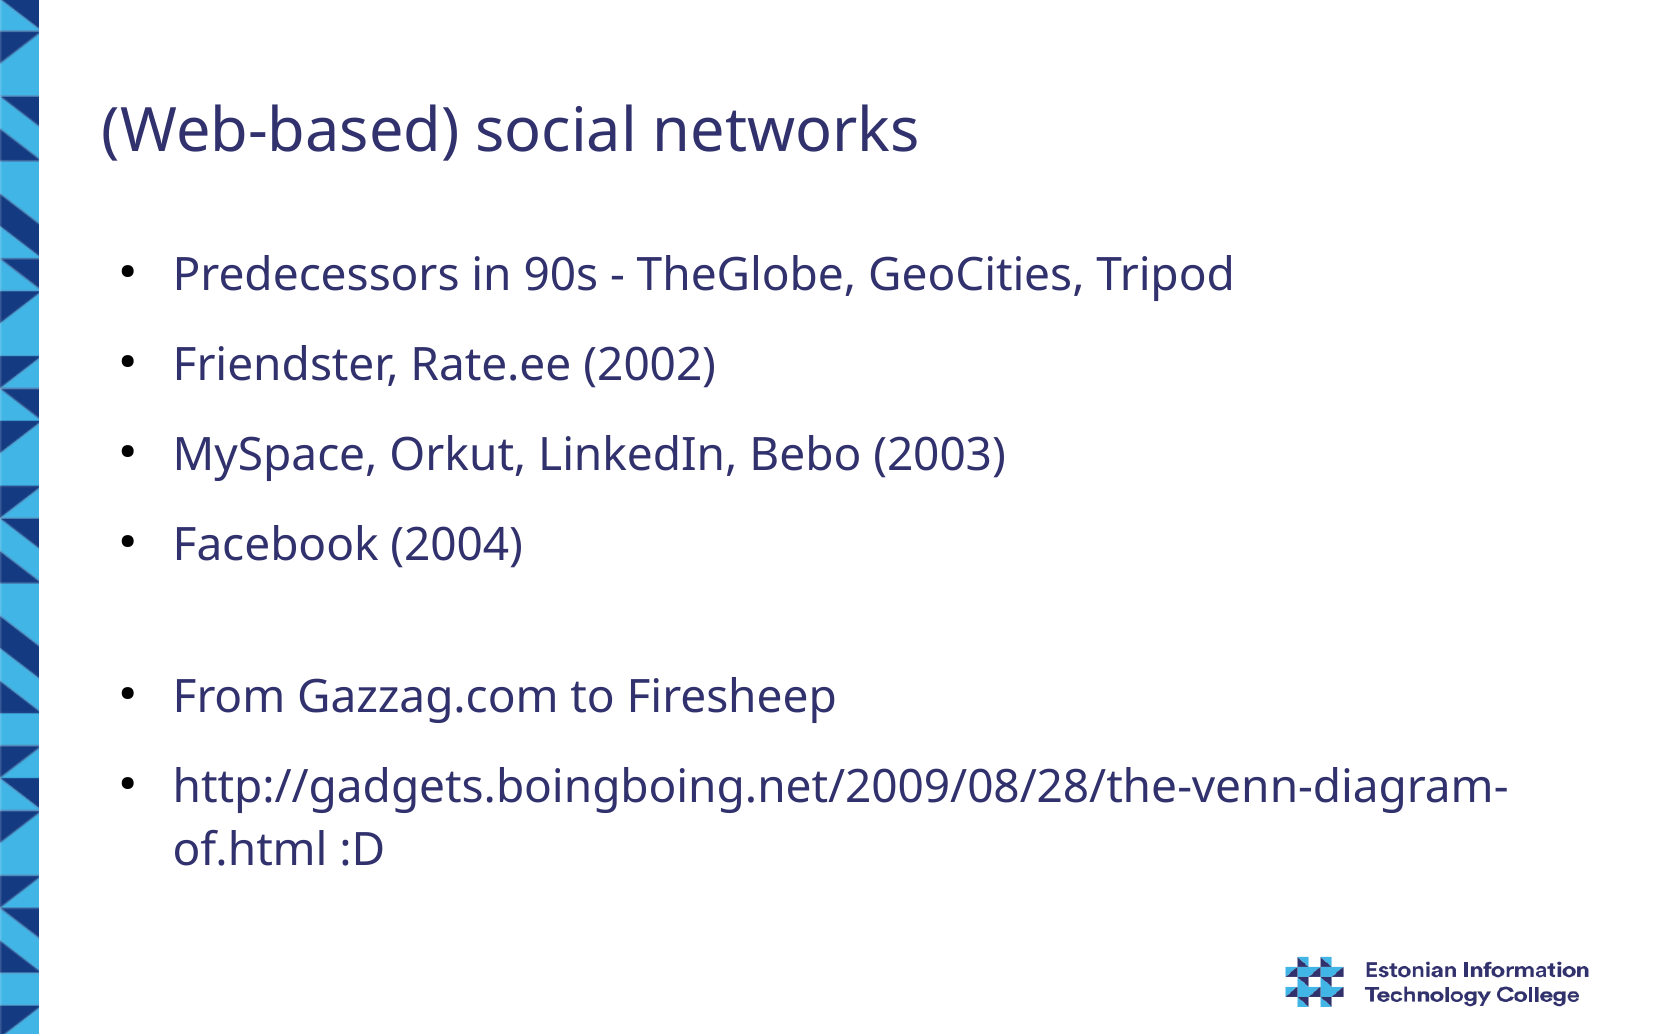

# (Web-based) social networks
Predecessors in 90s - TheGlobe, GeoCities, Tripod
Friendster, Rate.ee (2002)
MySpace, Orkut, LinkedIn, Bebo (2003)
Facebook (2004)
From Gazzag.com to Firesheep
http://gadgets.boingboing.net/2009/08/28/the-venn-diagram-of.html :D